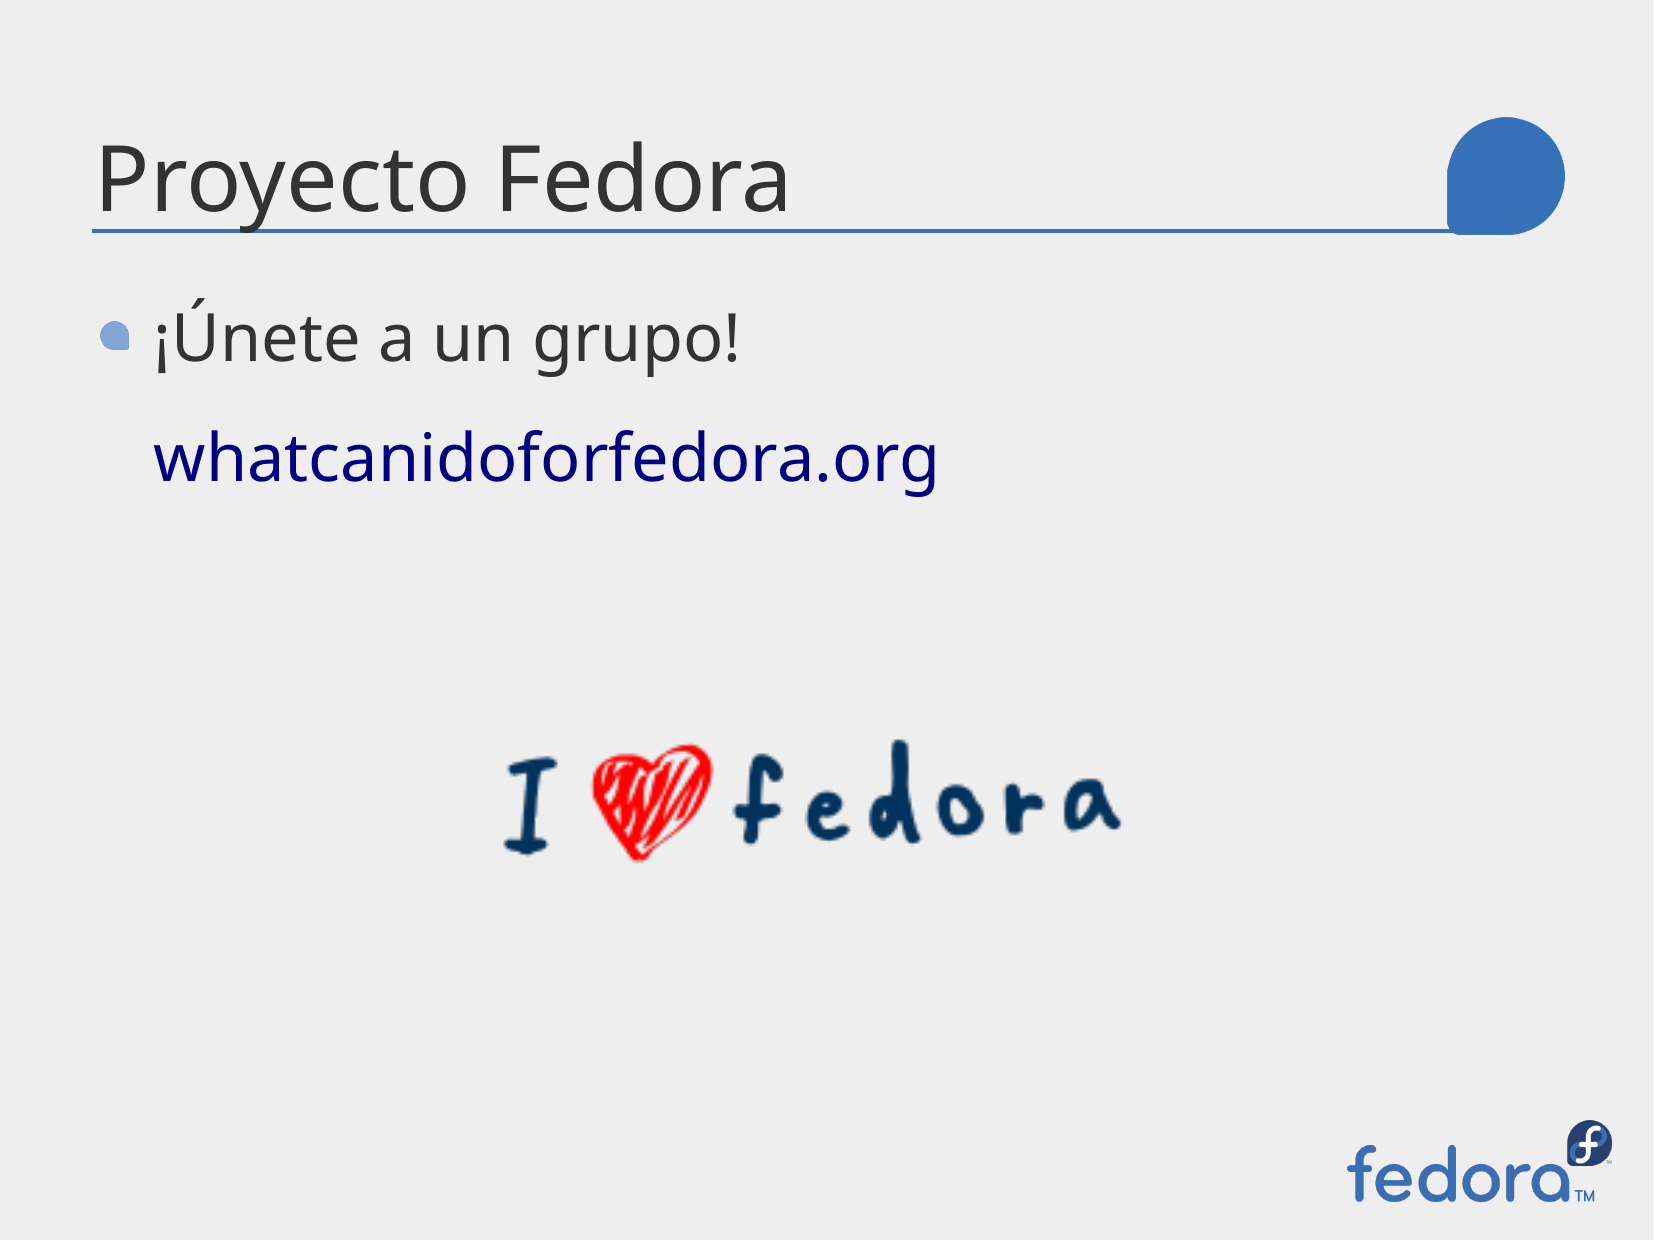

Proyecto Fedora
# ¡Únete a un grupo!
whatcanidoforfedora.org